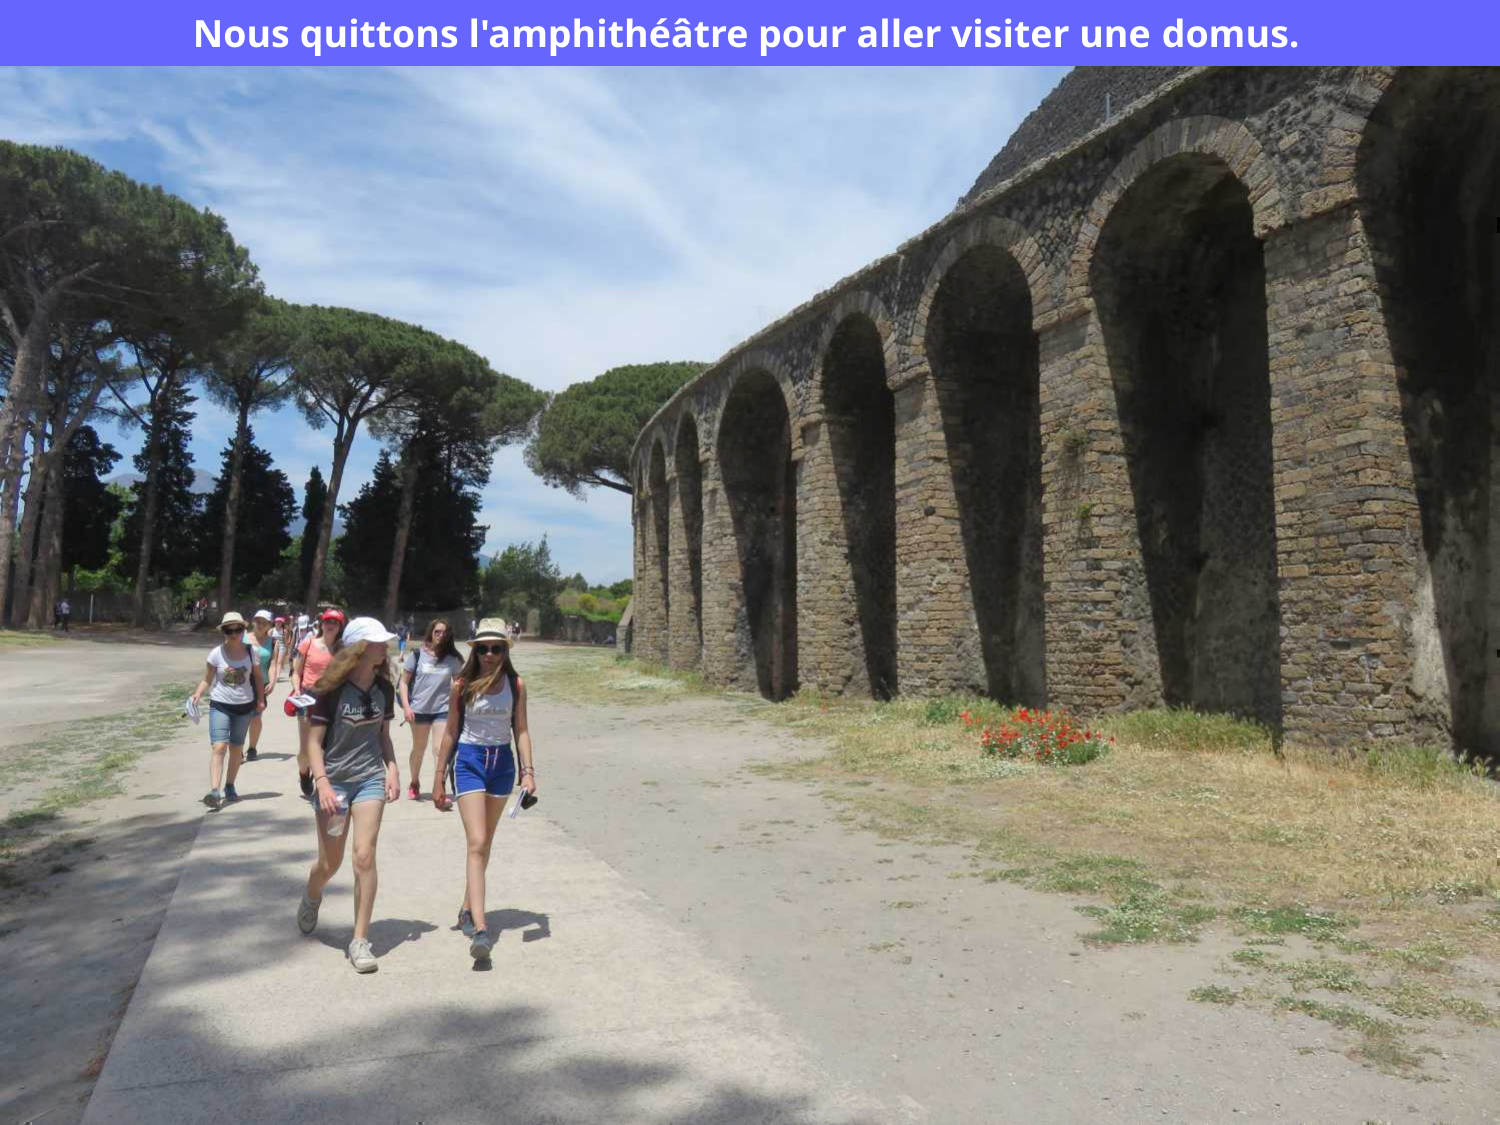

Nous quittons l'amphithéâtre pour aller visiter une domus.